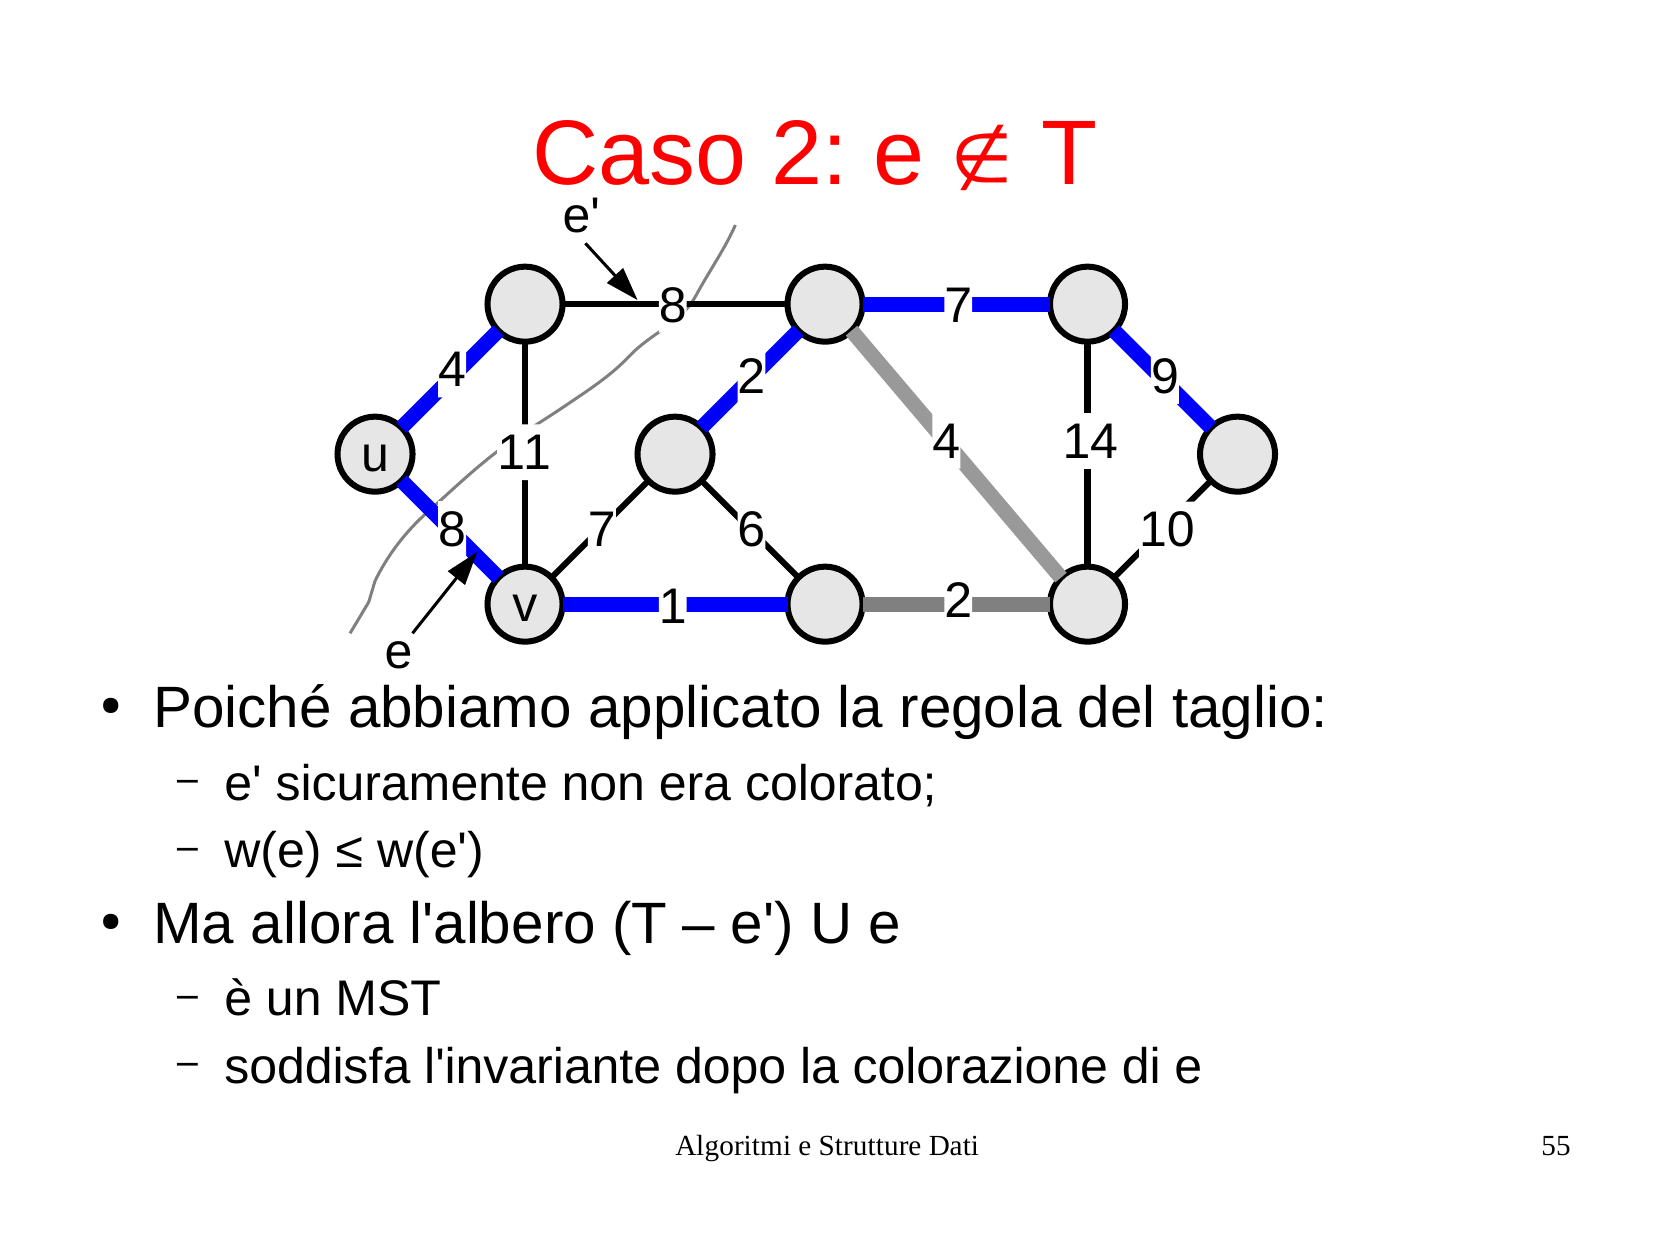

# Caso 2: e  T
e'
8
7
4
2
9
4
14
u
11
8
7
6
10
v
2
1
e
Poiché abbiamo applicato la regola del taglio:
e' sicuramente non era colorato;
w(e) ≤ w(e')
Ma allora l'albero (T – e') U e
è un MST
soddisfa l'invariante dopo la colorazione di e
Algoritmi e Strutture Dati
55